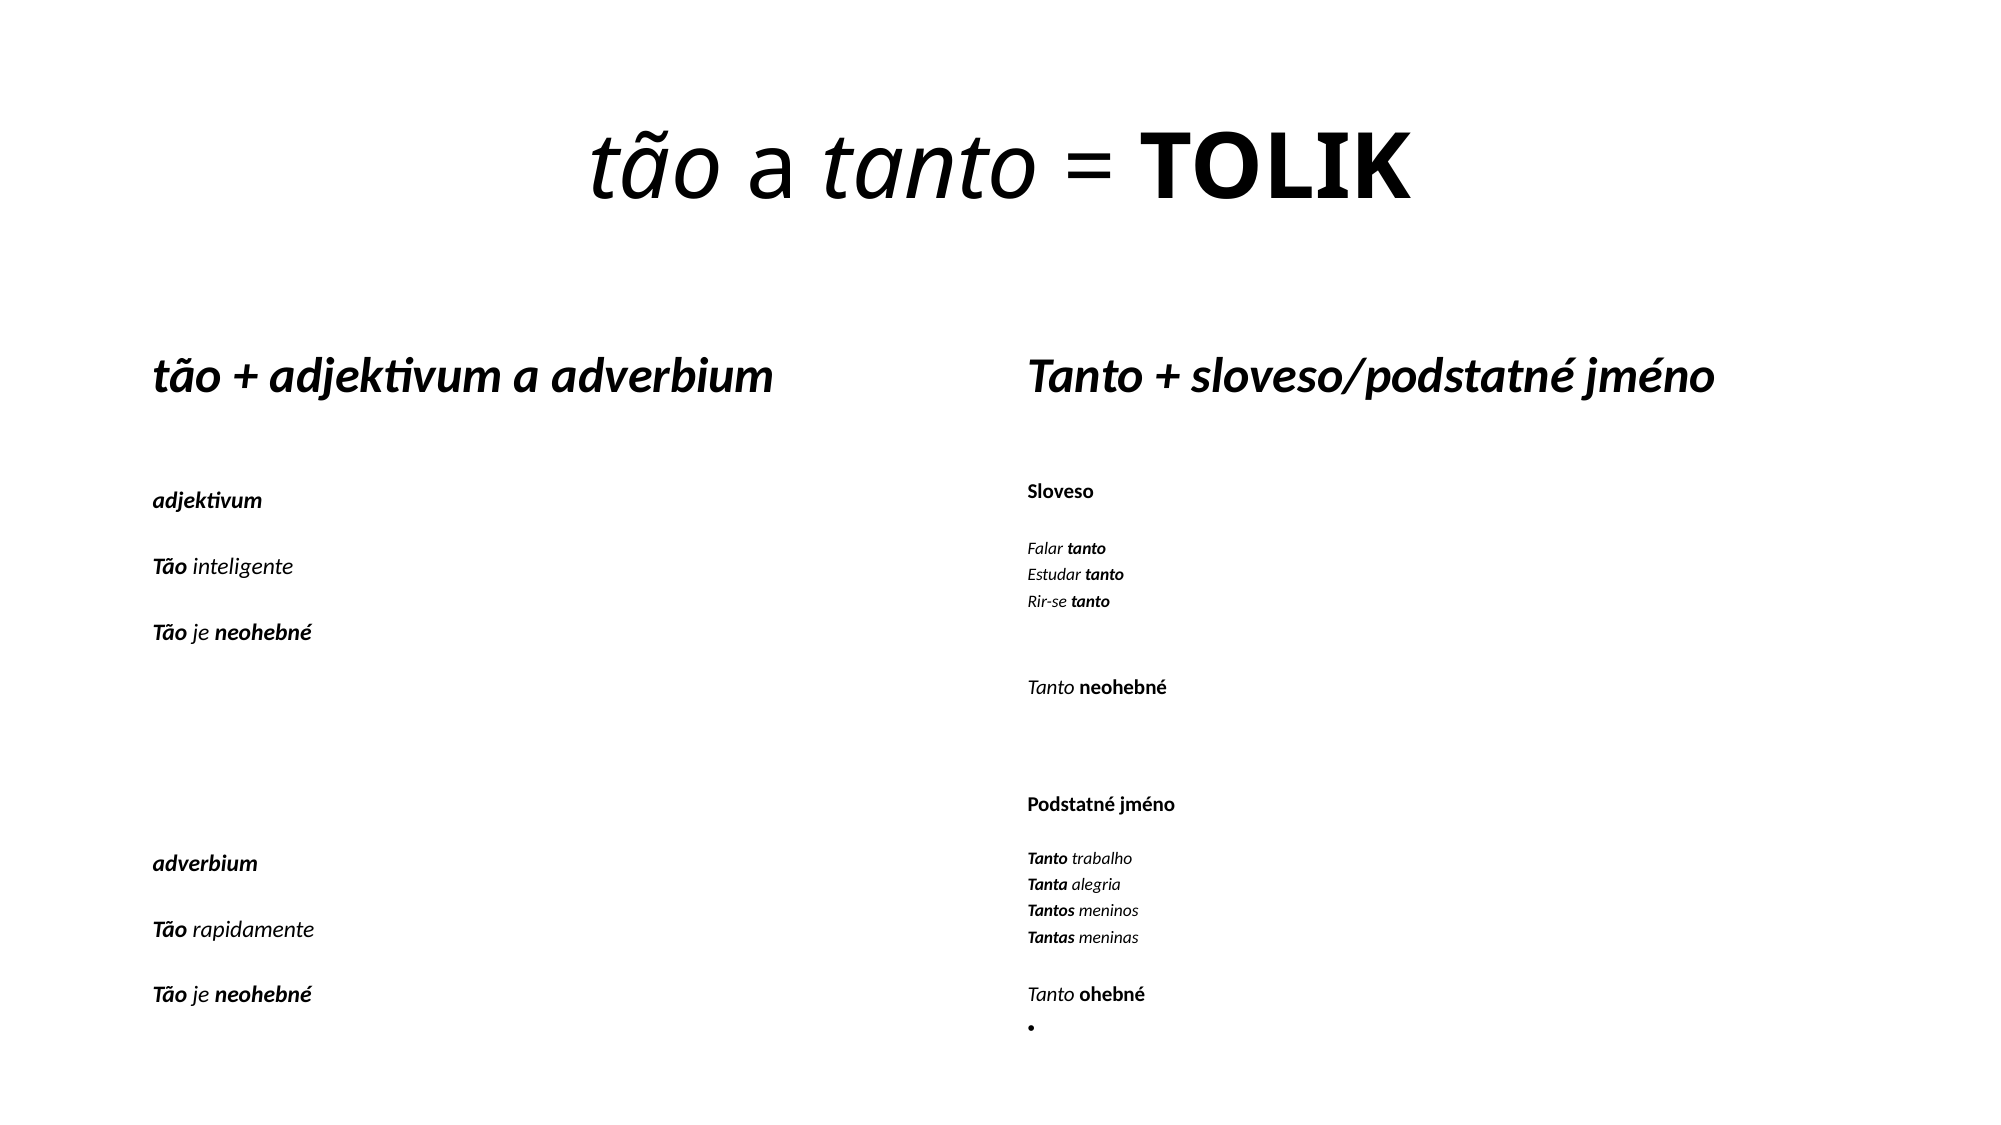

# tão a tanto = TOLIK
tão + adjektivum a adverbium
Tanto + sloveso/podstatné jméno
adjektivum
Tão inteligente
Tão je neohebné
adverbium
Tão rapidamente
Tão je neohebné
Sloveso
Falar tanto
Estudar tanto
Rir-se tanto
Tanto neohebné
Podstatné jméno
Tanto trabalho
Tanta alegria
Tantos meninos
Tantas meninas
Tanto ohebné